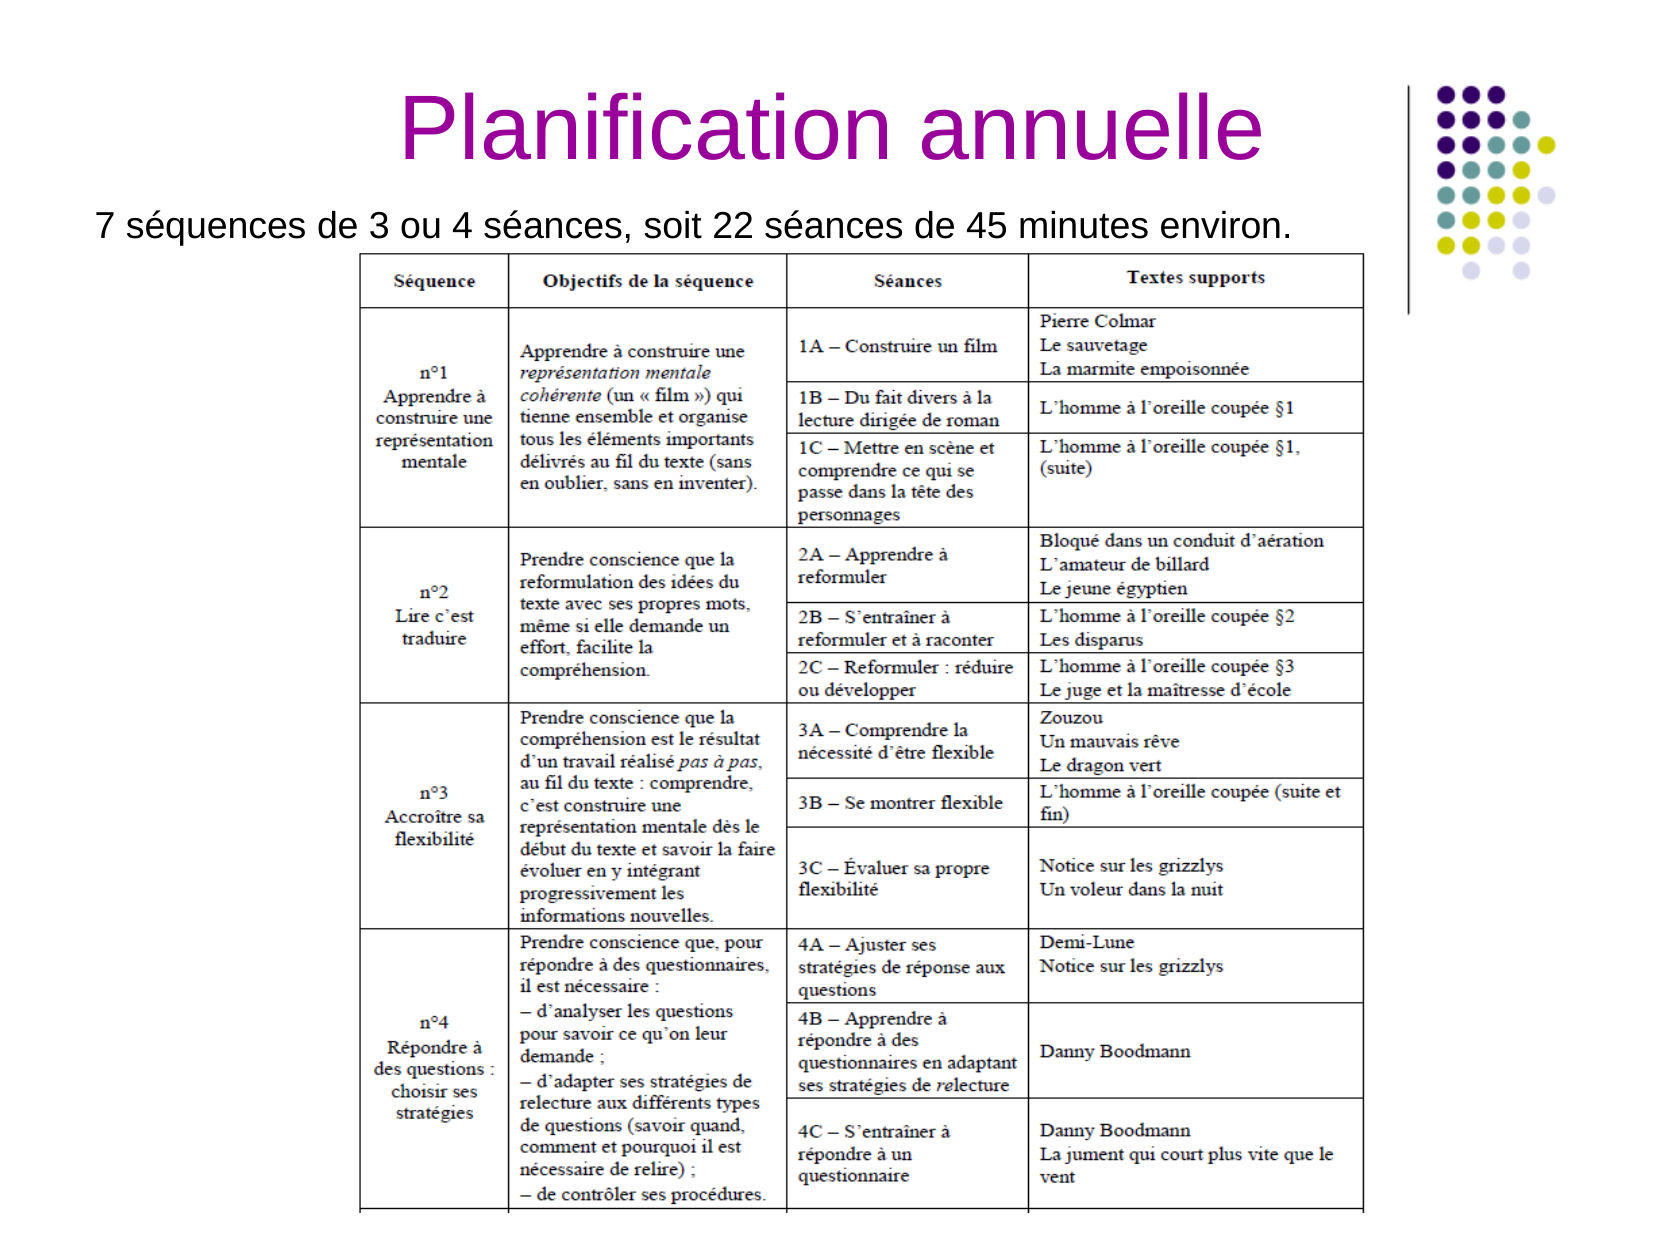

# Planification annuelle
7 séquences de 3 ou 4 séances, soit 22 séances de 45 minutes environ.